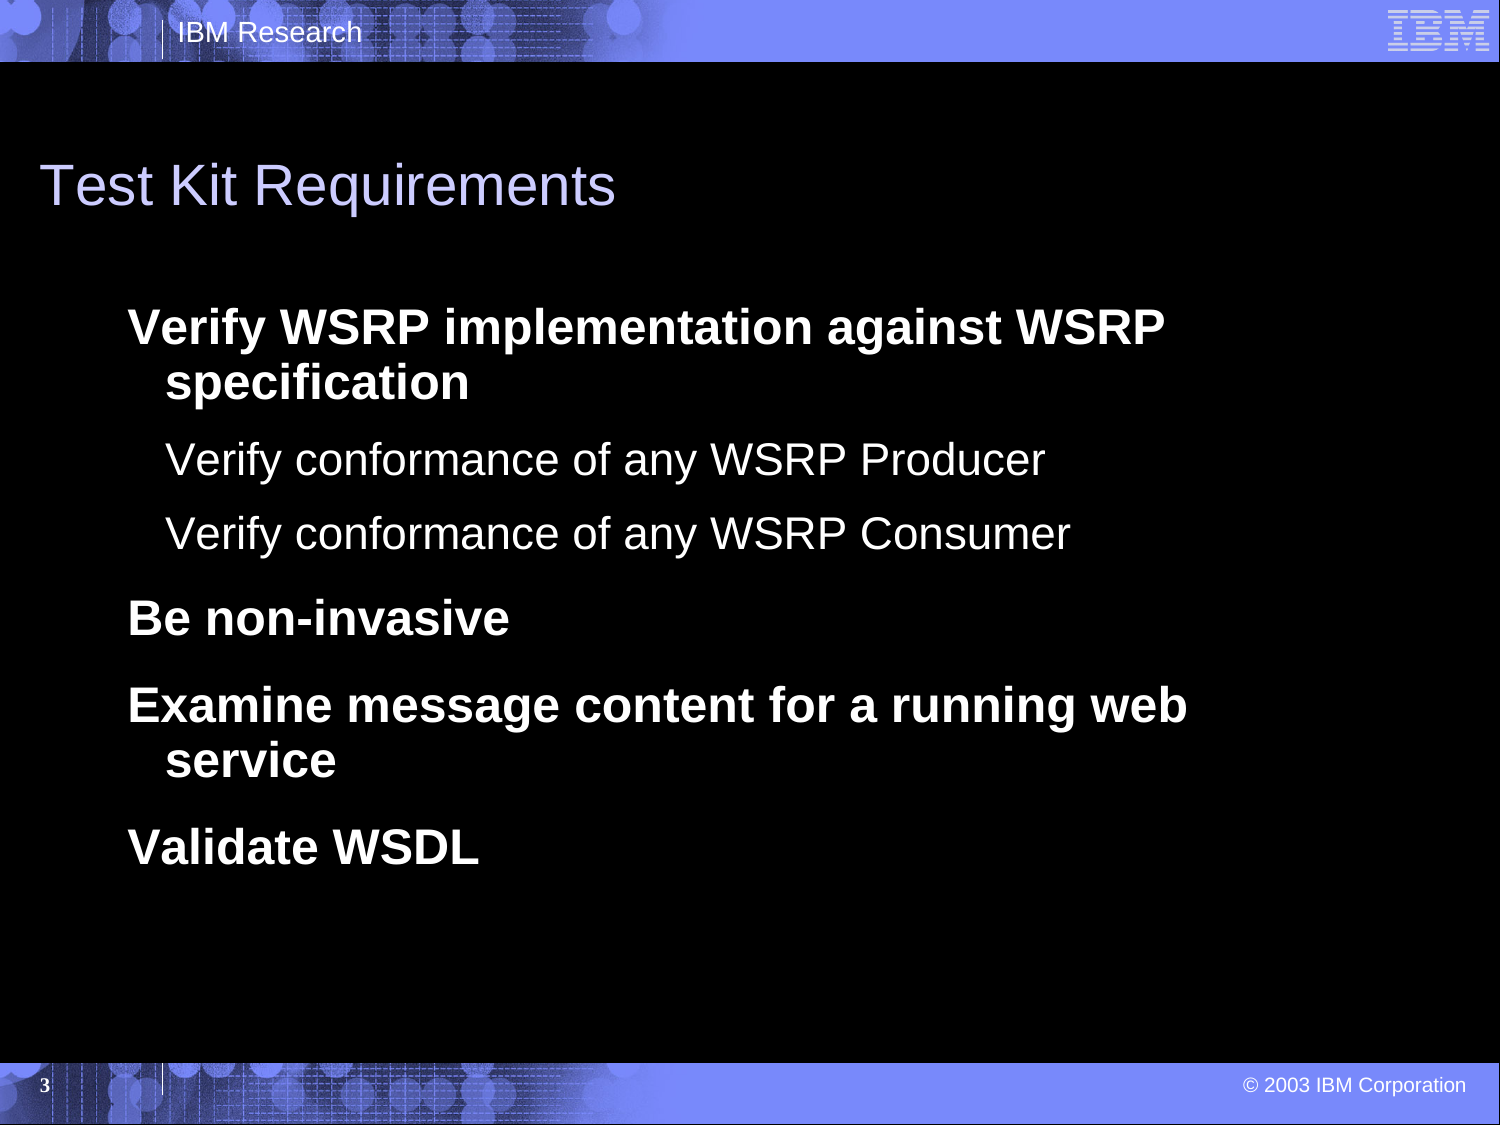

# Test Kit Requirements
Verify WSRP implementation against WSRP specification
Verify conformance of any WSRP Producer
Verify conformance of any WSRP Consumer
Be non-invasive
Examine message content for a running web service
Validate WSDL
3